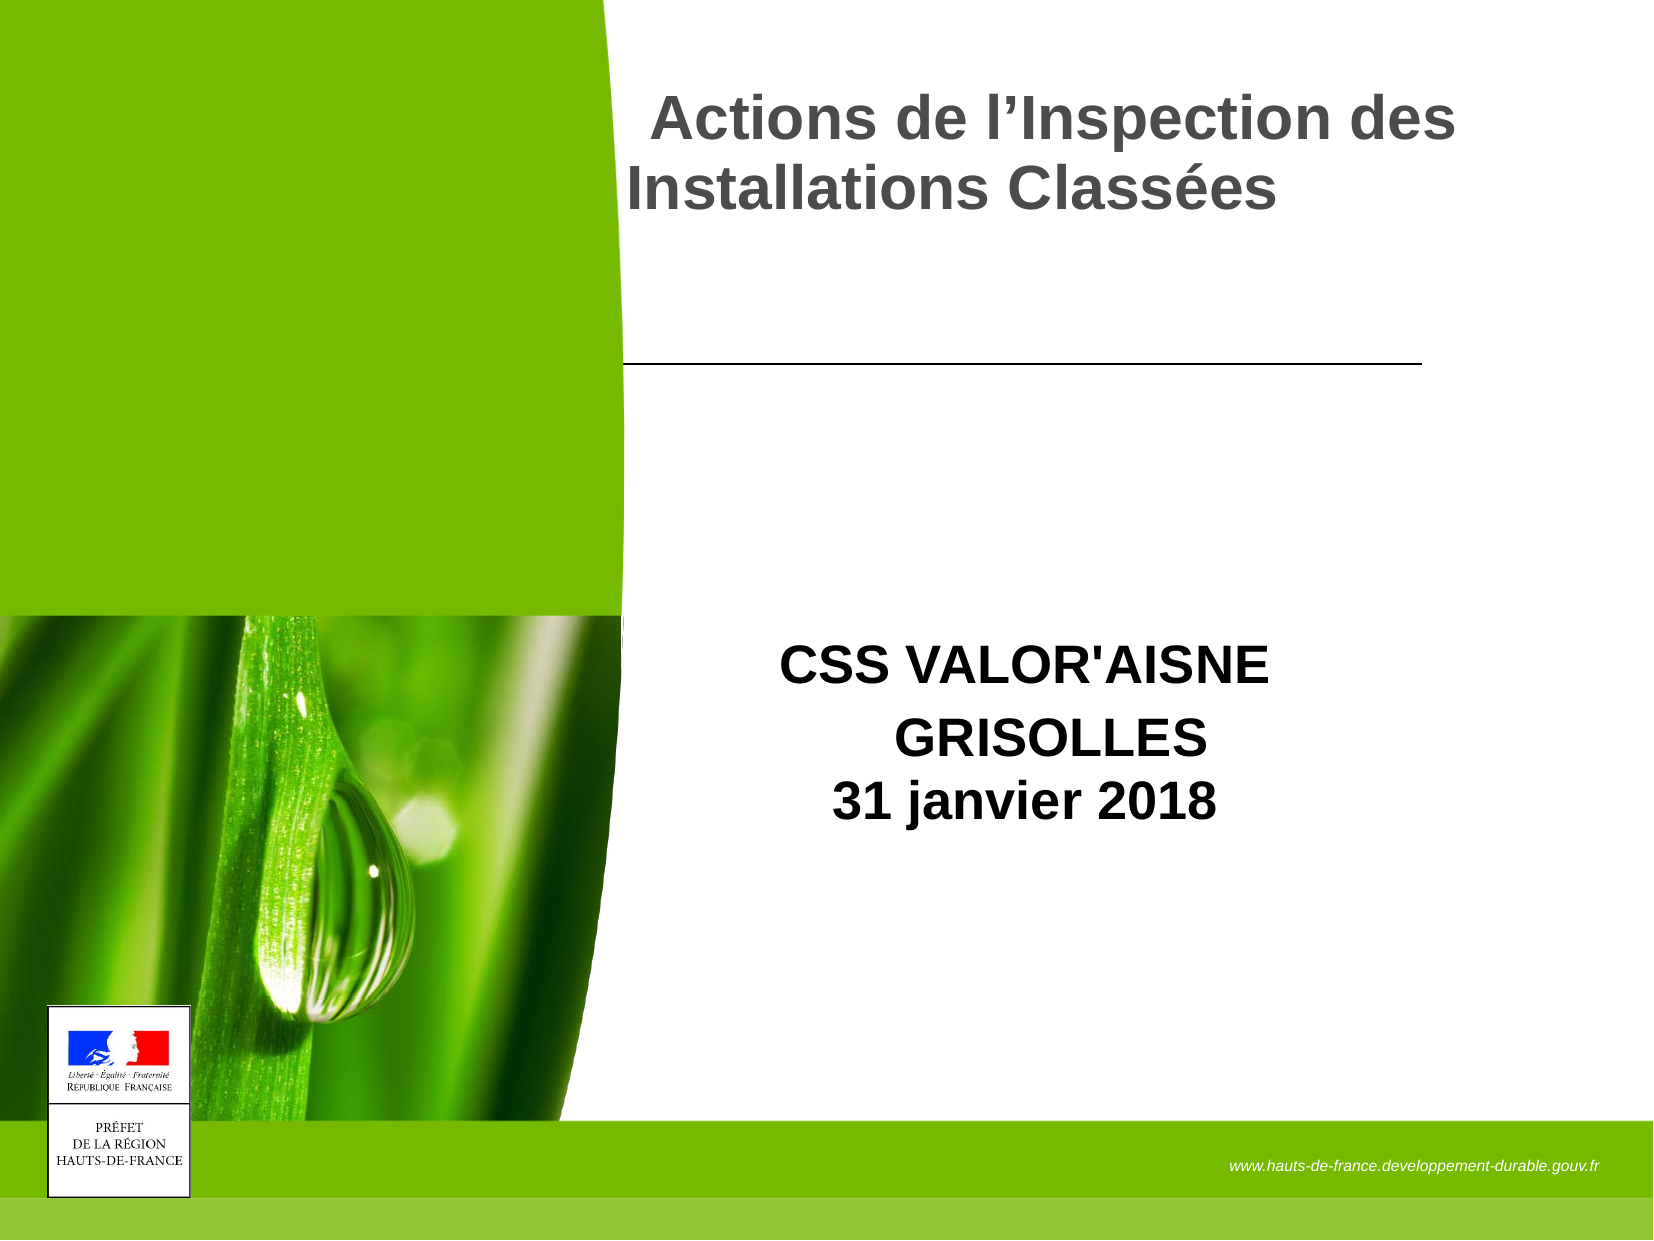

# Actions de l’Inspection des Installations Classées
CSS VALOR'AISNE
 GRISOLLES
31 janvier 2018